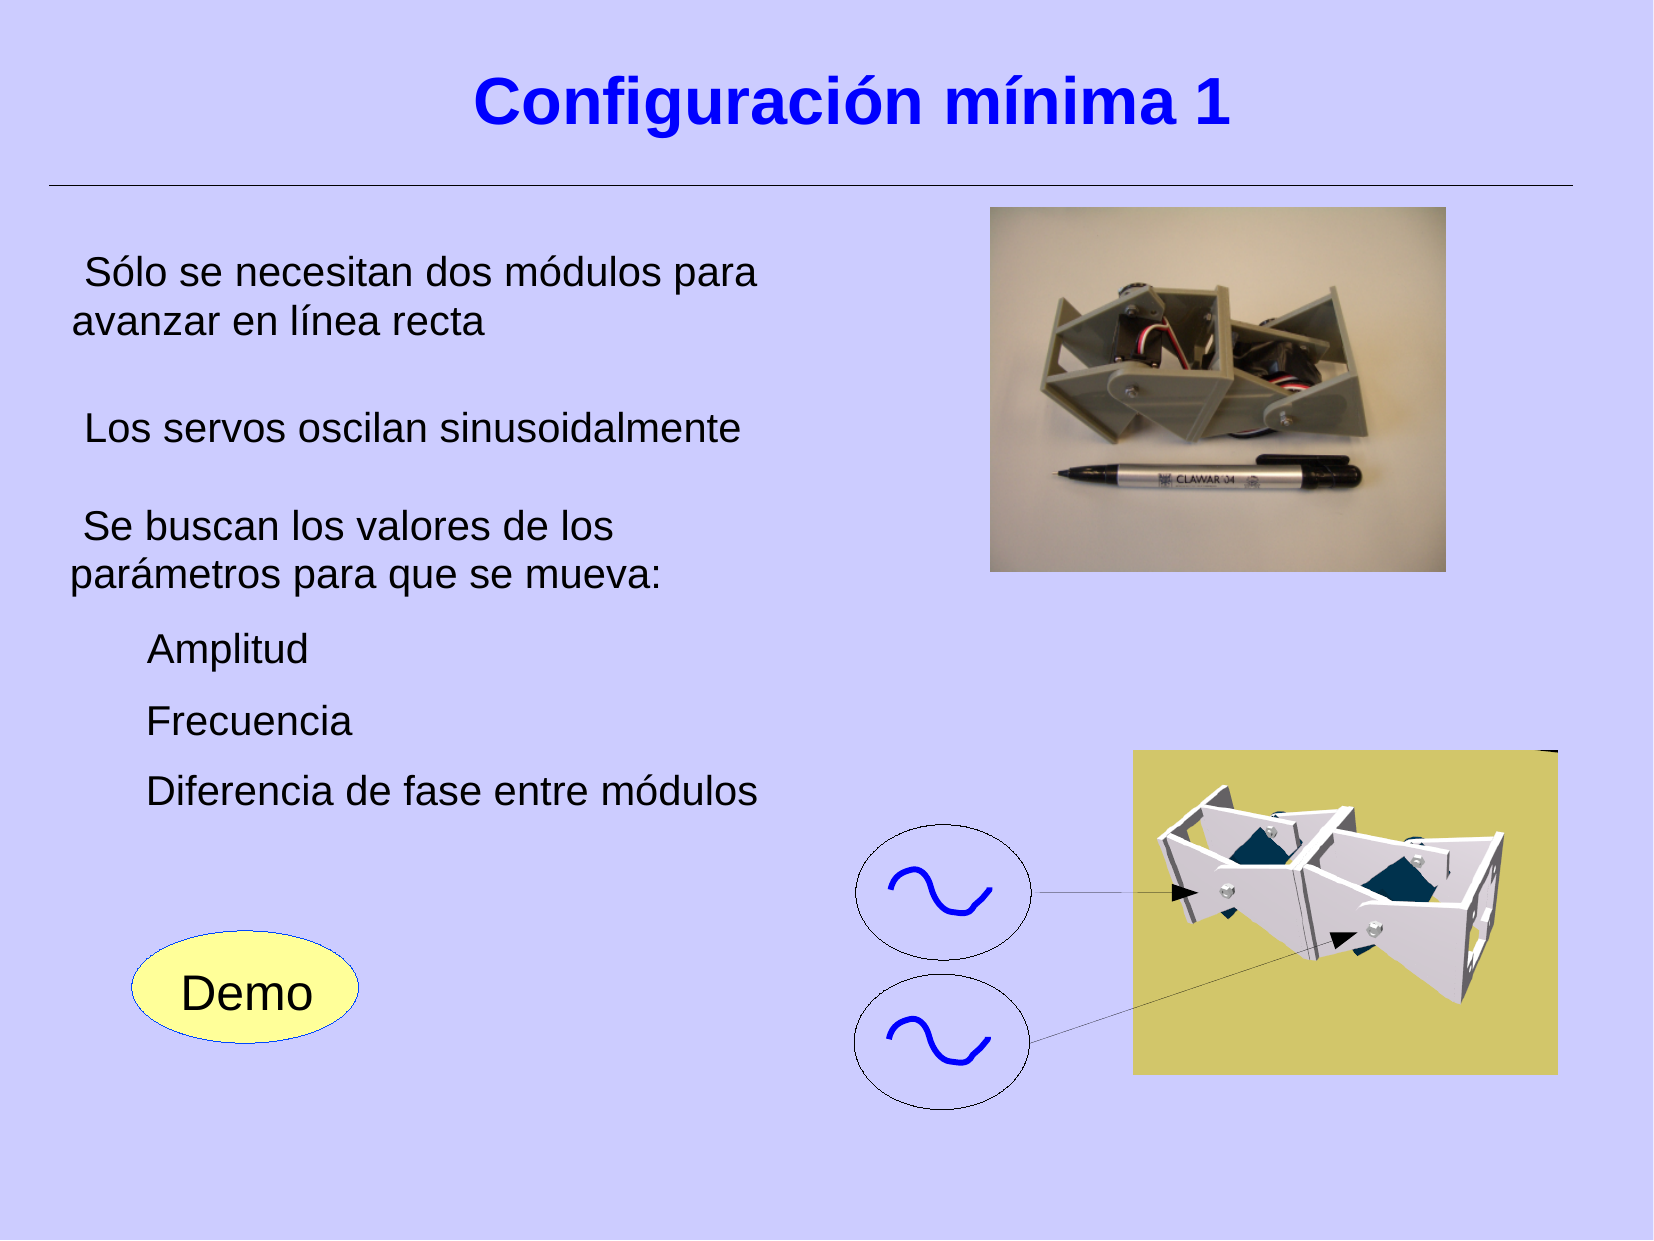

# Configuración mínima 1
 Sólo se necesitan dos módulos para avanzar en línea recta
 Los servos oscilan sinusoidalmente
 Se buscan los valores de los parámetros para que se mueva:
 Amplitud
 Frecuencia
 Diferencia de fase entre módulos
Demo